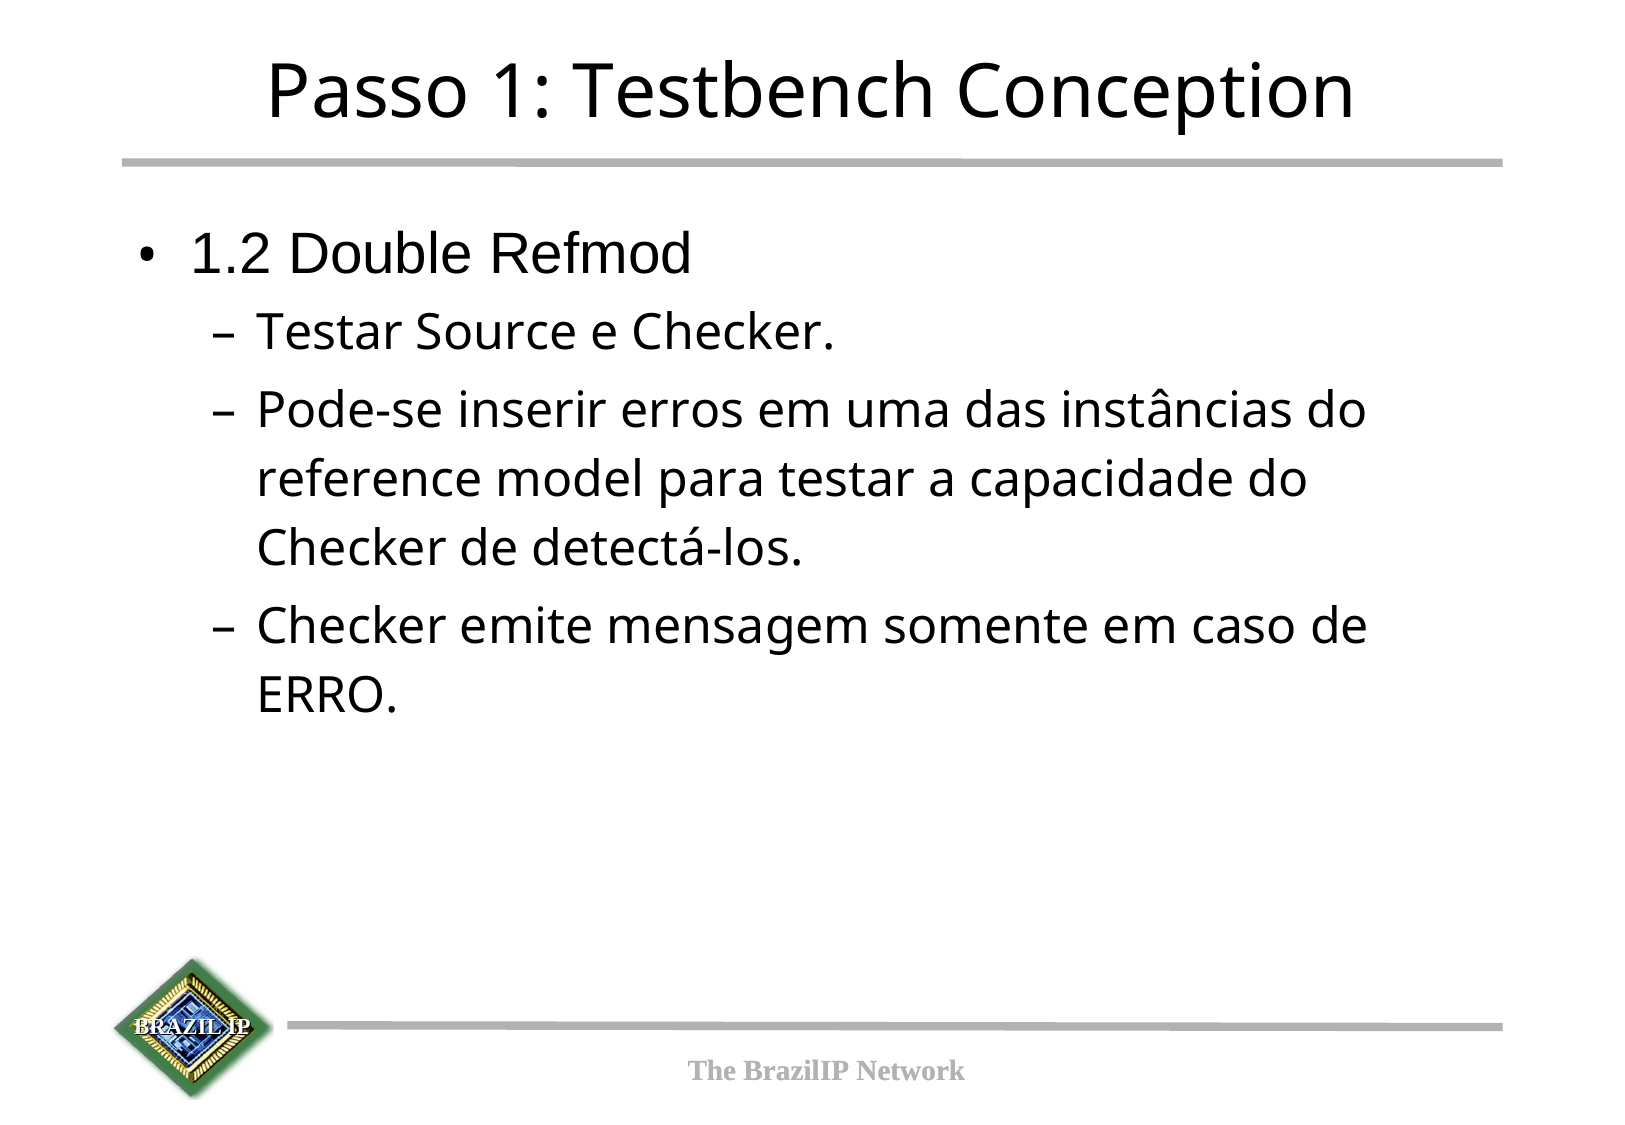

# Passo 1: Testbench Conception
1.2 Double Refmod
Testar Source e Checker.
Pode-se inserir erros em uma das instâncias do reference model para testar a capacidade do Checker de detectá-los.
Checker emite mensagem somente em caso de ERRO.